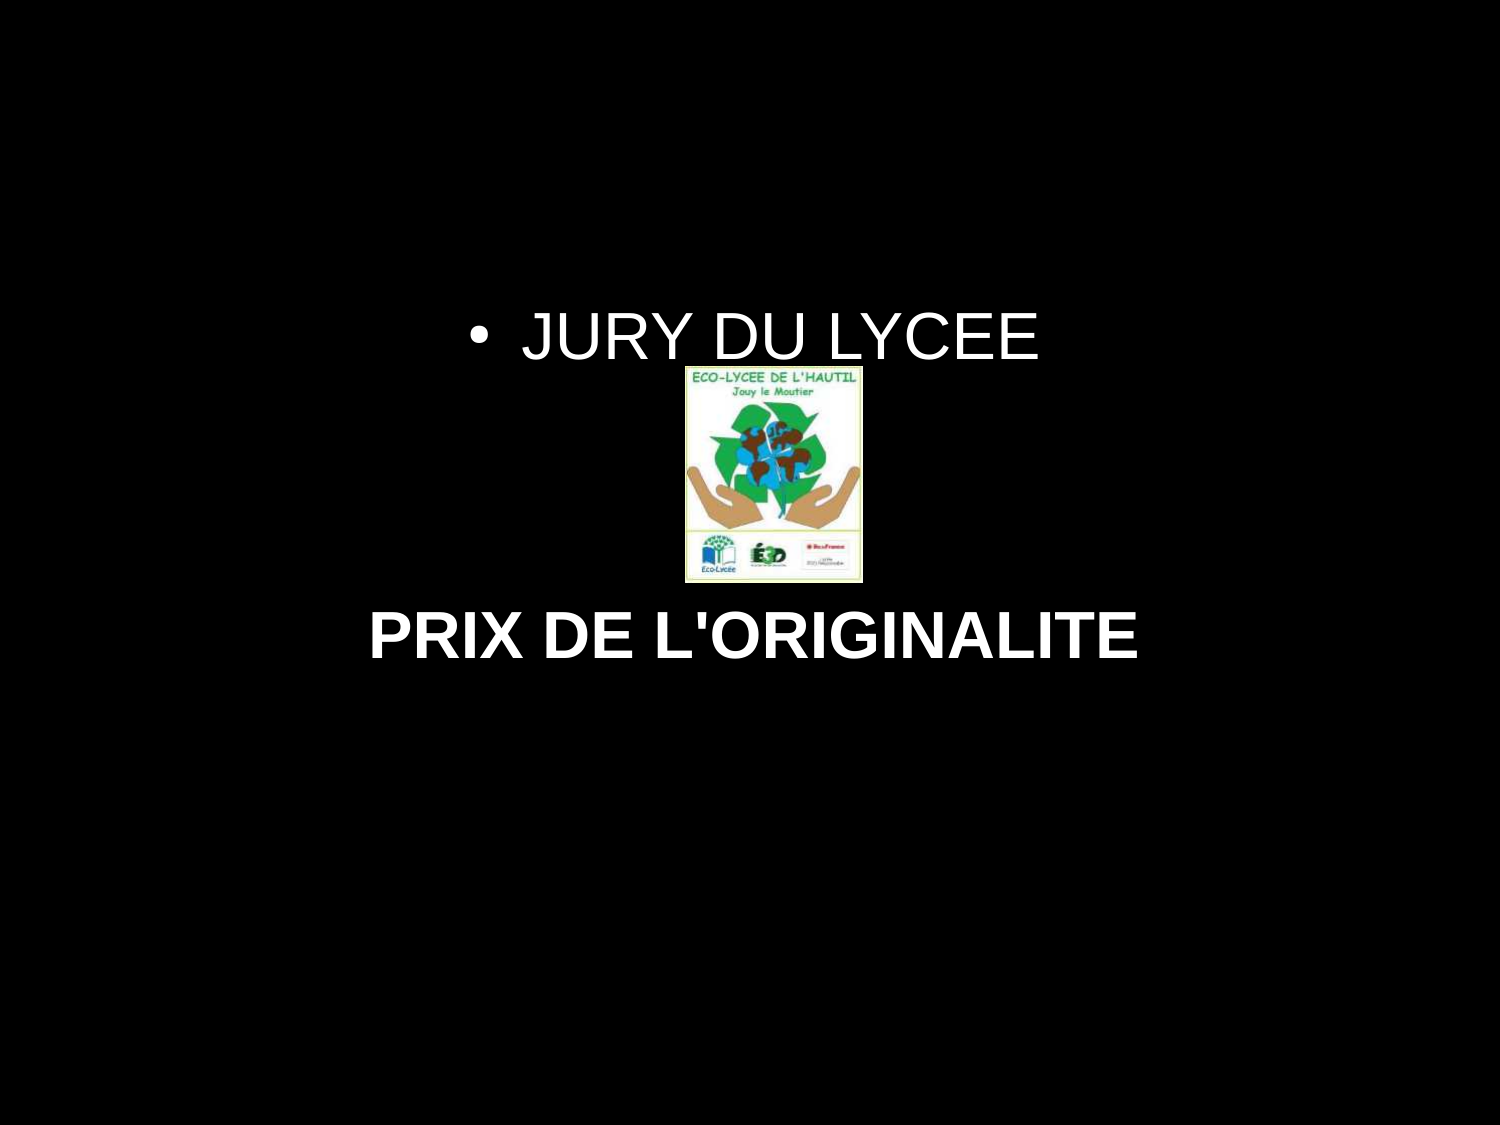

# JURY DU LYCEE
PRIX DE L'ORIGINALITE